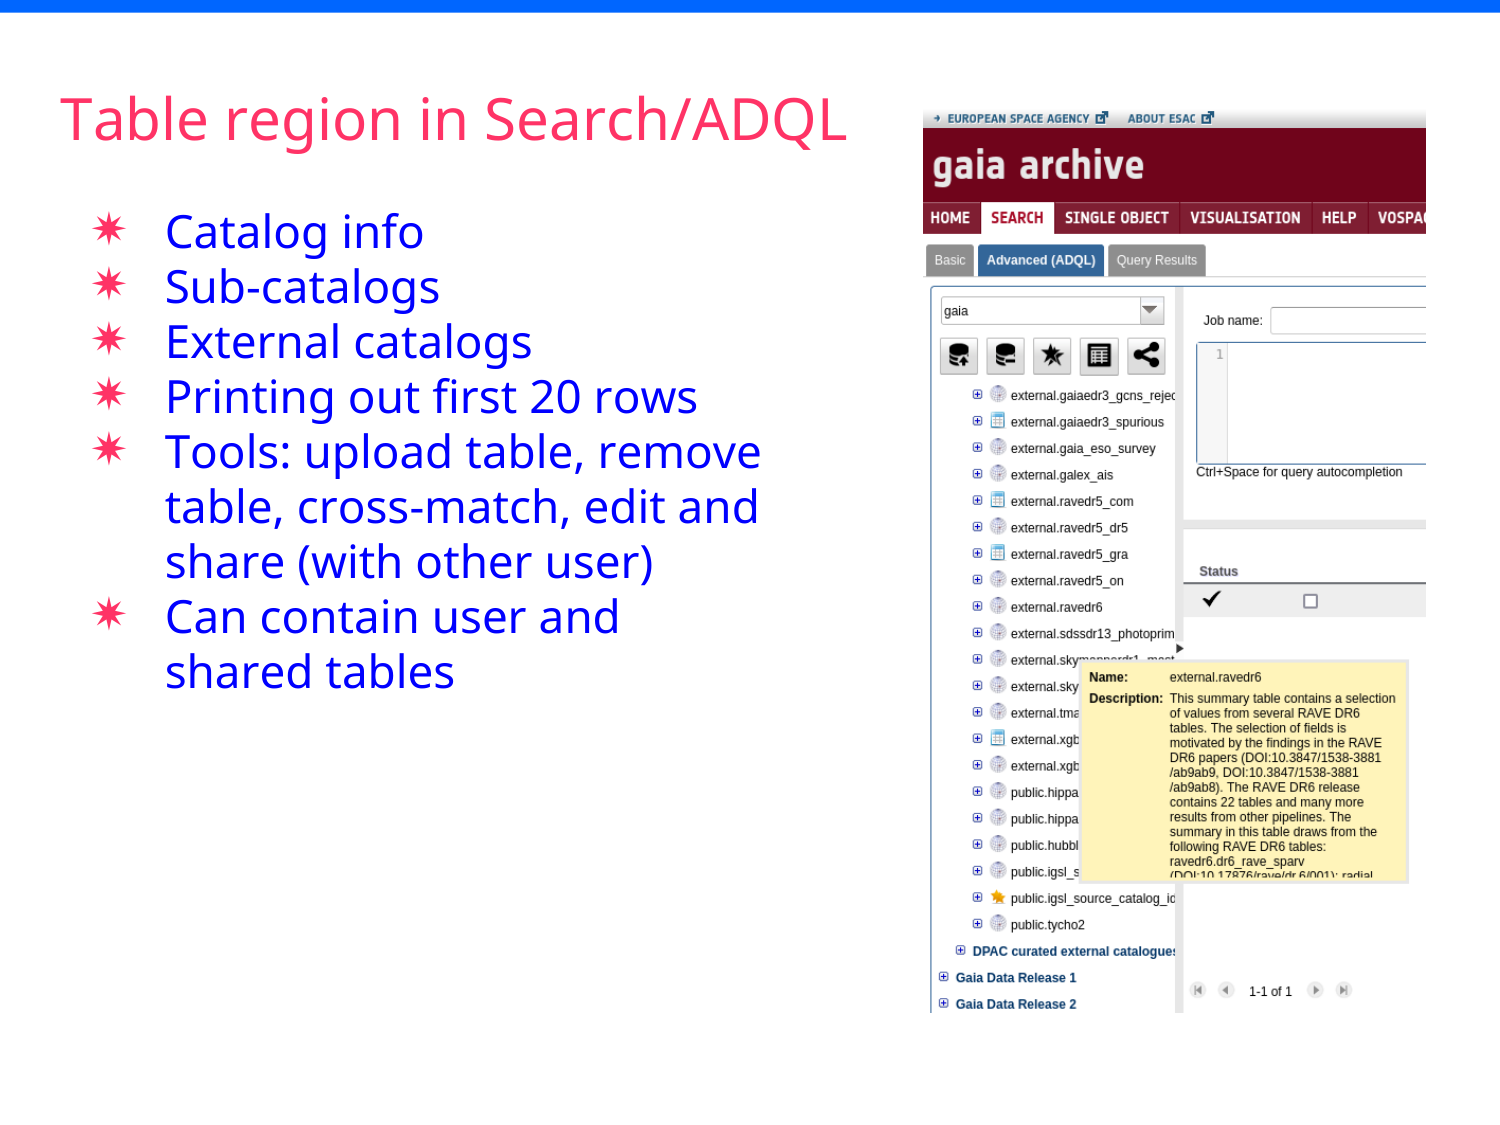

Table region in Search/ADQL
Catalog info
Sub-catalogs
External catalogs
Printing out first 20 rows
Tools: upload table, remove table, cross-match, edit and share (with other user)
Can contain user and shared tables
16